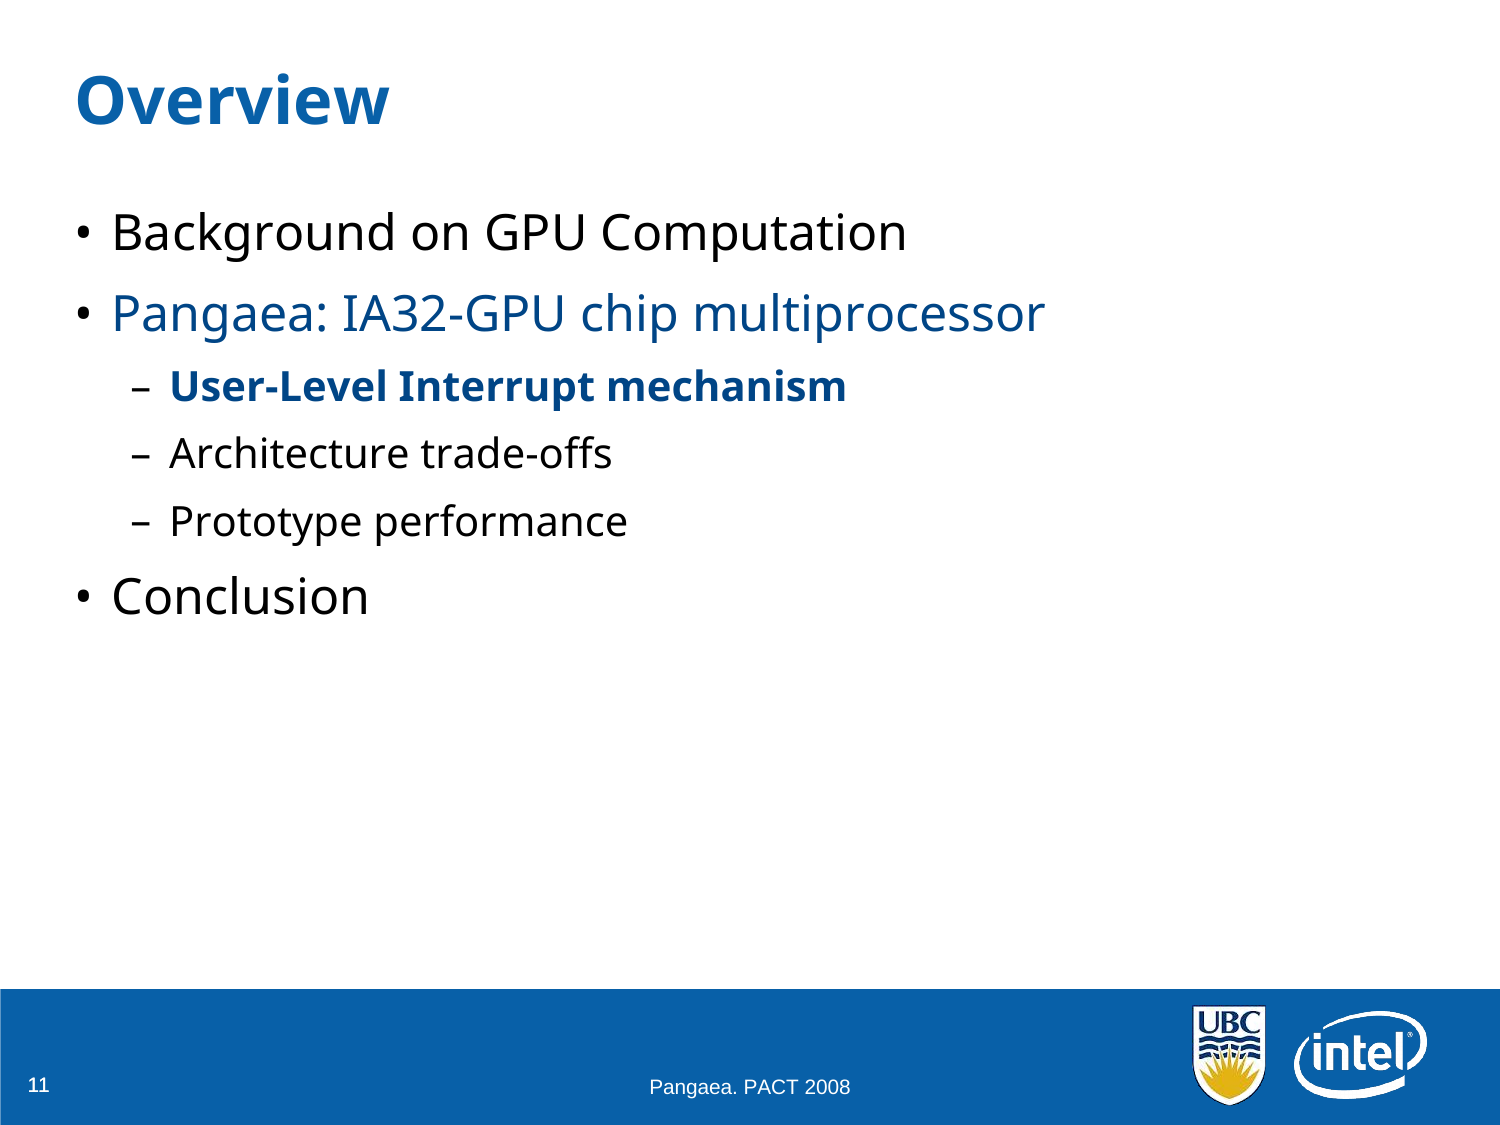

# Overview
Background on GPU Computation
Pangaea: IA32-GPU chip multiprocessor
User-Level Interrupt mechanism
Architecture trade-offs
Prototype performance
Conclusion